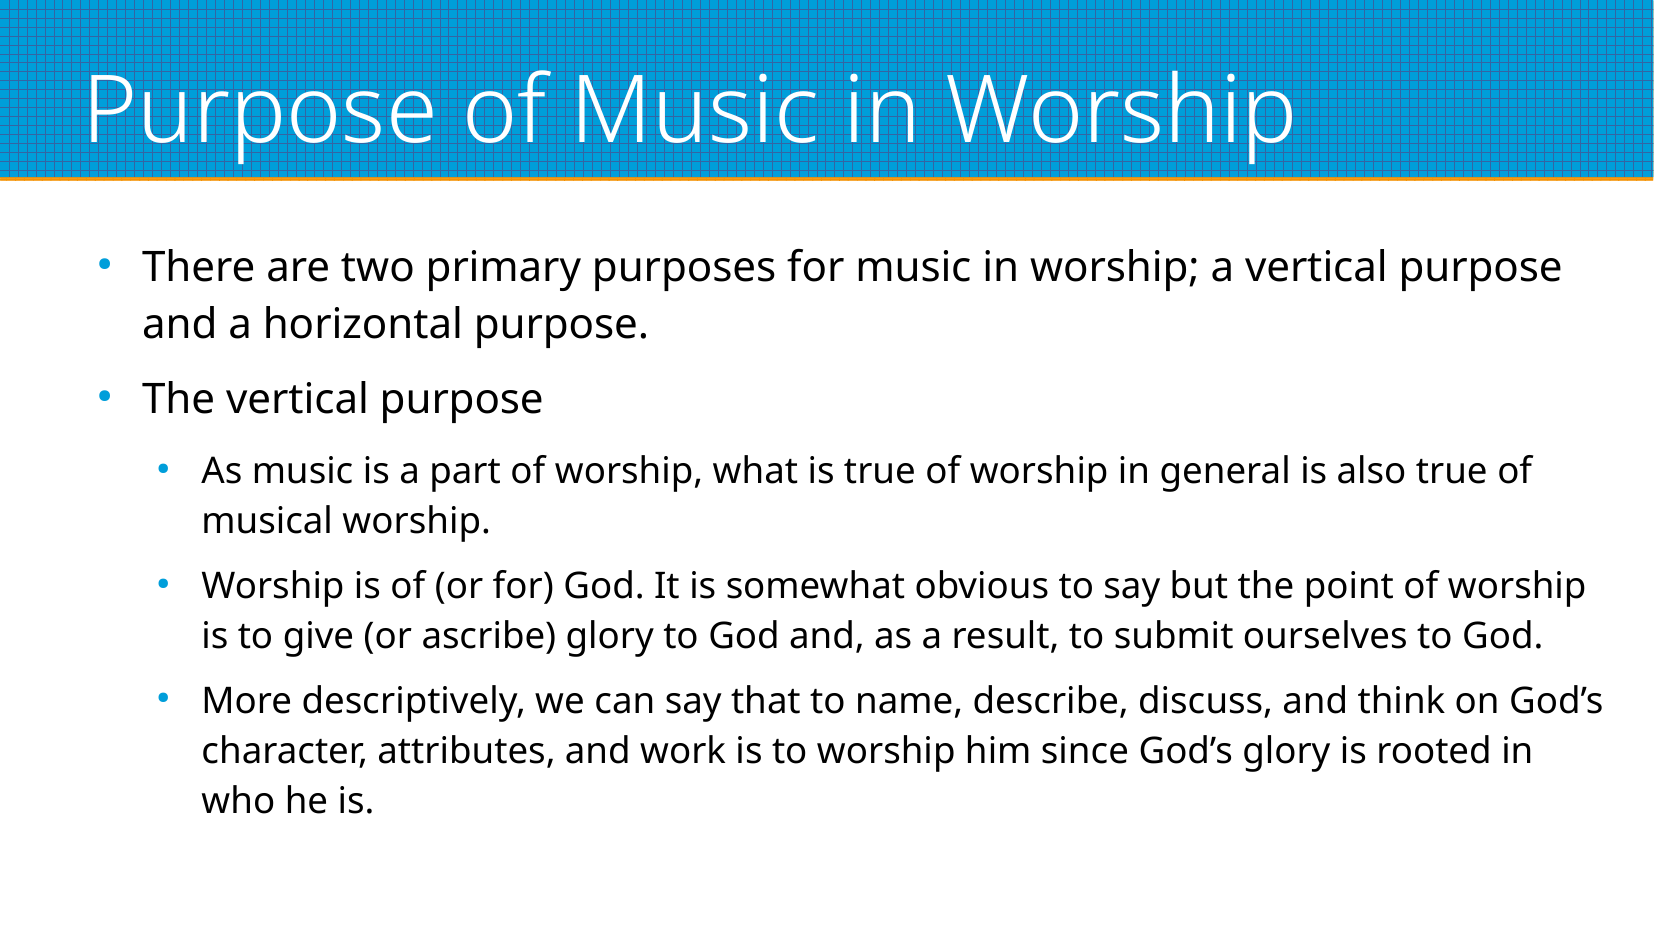

# Purpose of Music in Worship
There are two primary purposes for music in worship; a vertical purpose and a horizontal purpose.
The vertical purpose
As music is a part of worship, what is true of worship in general is also true of musical worship.
Worship is of (or for) God. It is somewhat obvious to say but the point of worship is to give (or ascribe) glory to God and, as a result, to submit ourselves to God.
More descriptively, we can say that to name, describe, discuss, and think on God’s character, attributes, and work is to worship him since God’s glory is rooted in who he is.